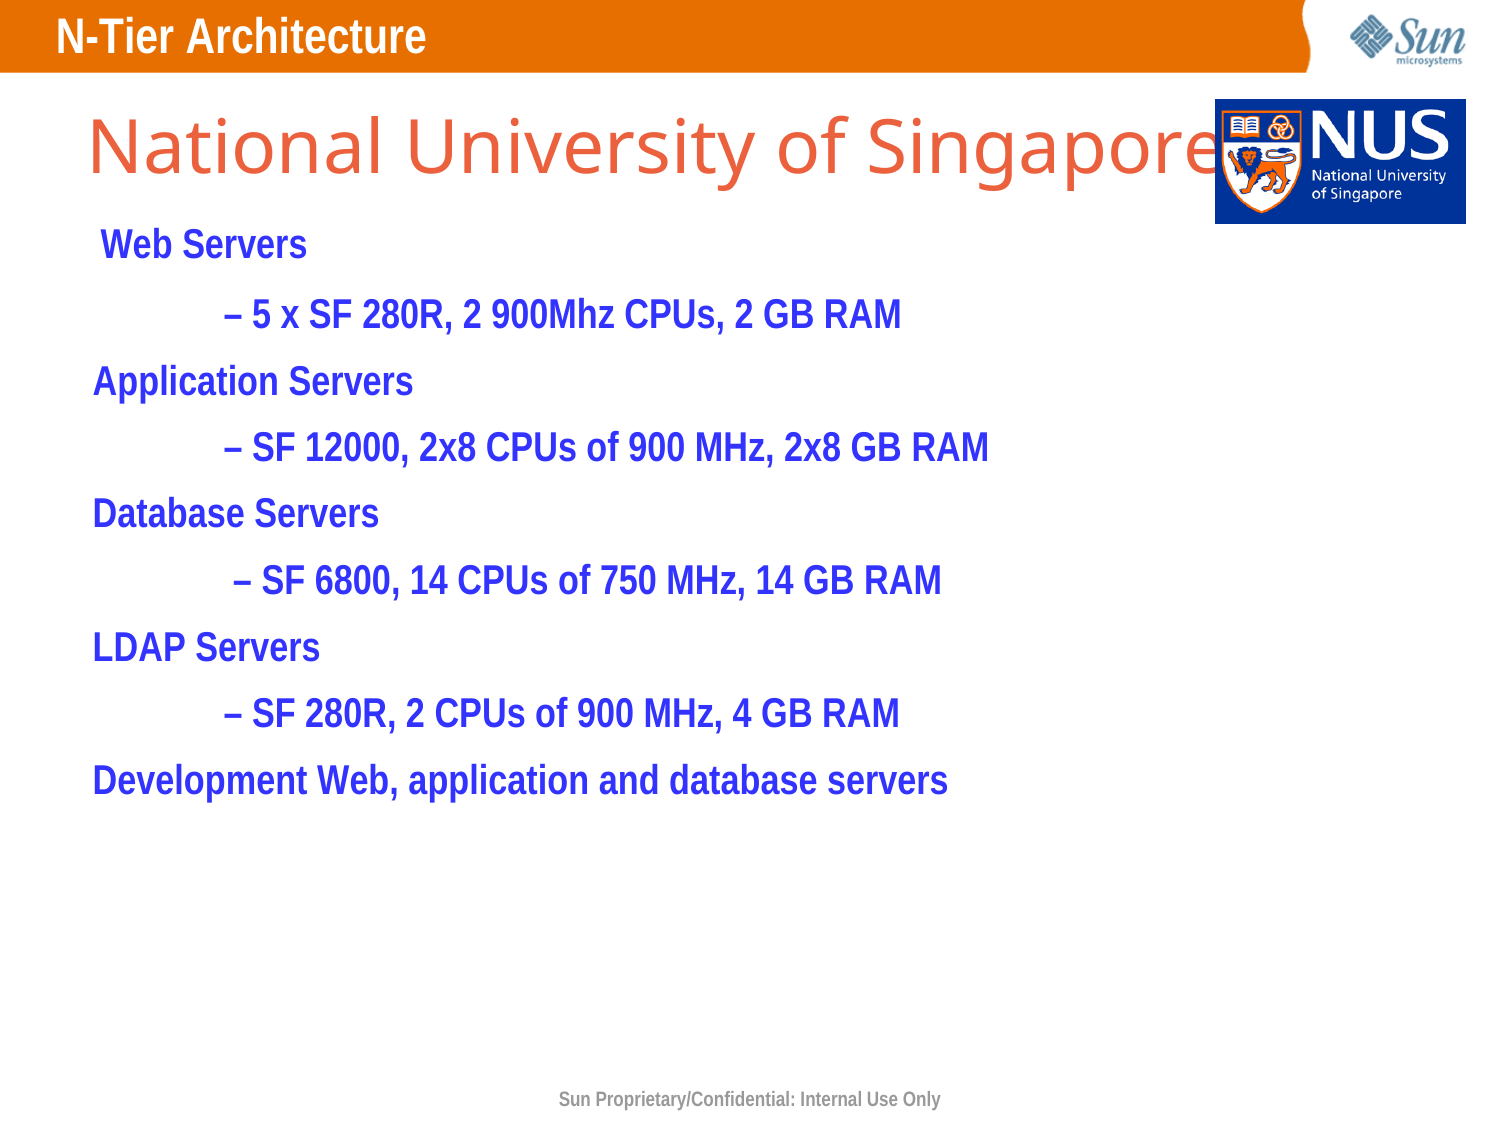

N-Tier Architecture
National University of Singapore
 Web Servers
	– 5 x SF 280R, 2 900Mhz CPUs, 2 GB RAM
 Application Servers
	– SF 12000, 2x8 CPUs of 900 MHz, 2x8 GB RAM
 Database Servers
	 – SF 6800, 14 CPUs of 750 MHz, 14 GB RAM
 LDAP Servers
	– SF 280R, 2 CPUs of 900 MHz, 4 GB RAM
 Development Web, application and database servers